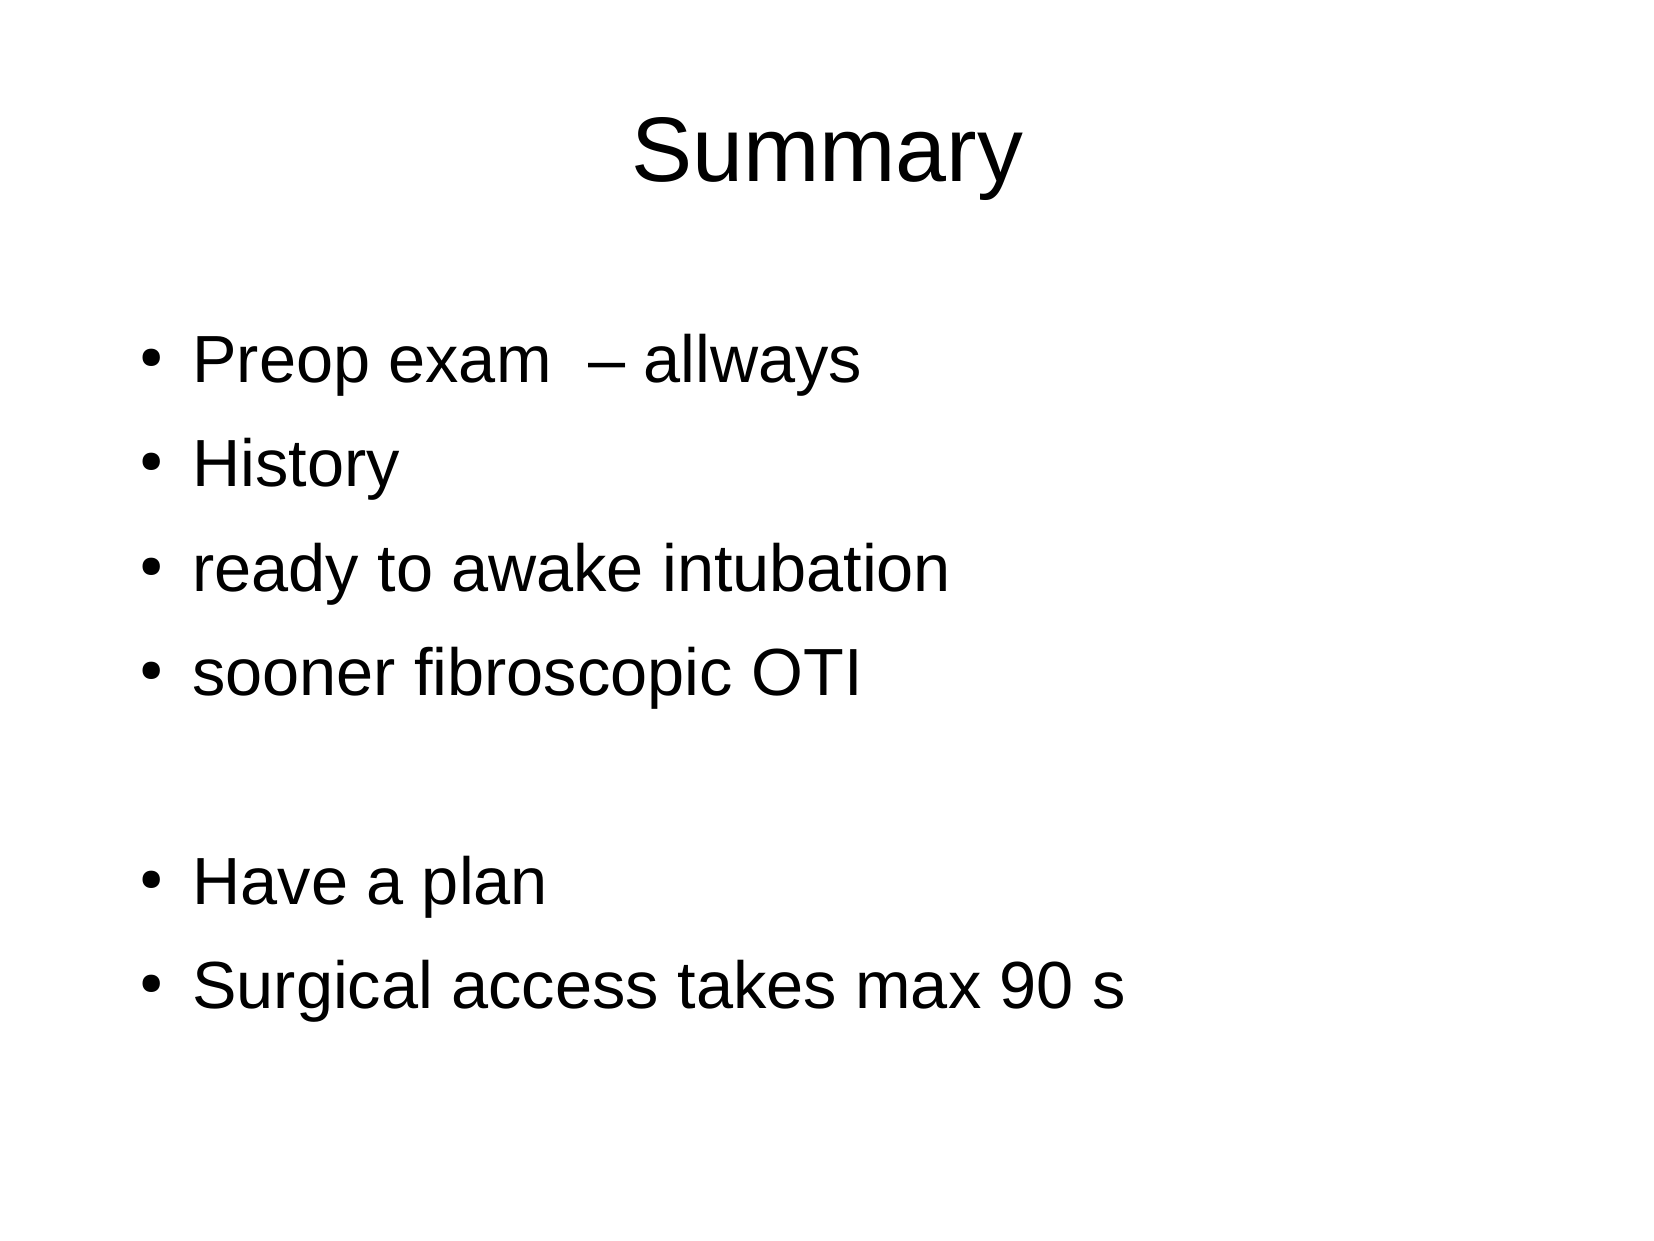

# Summary
Preop exam – allways
History
ready to awake intubation
sooner fibroscopic OTI
Have a plan
Surgical access takes max 90 s